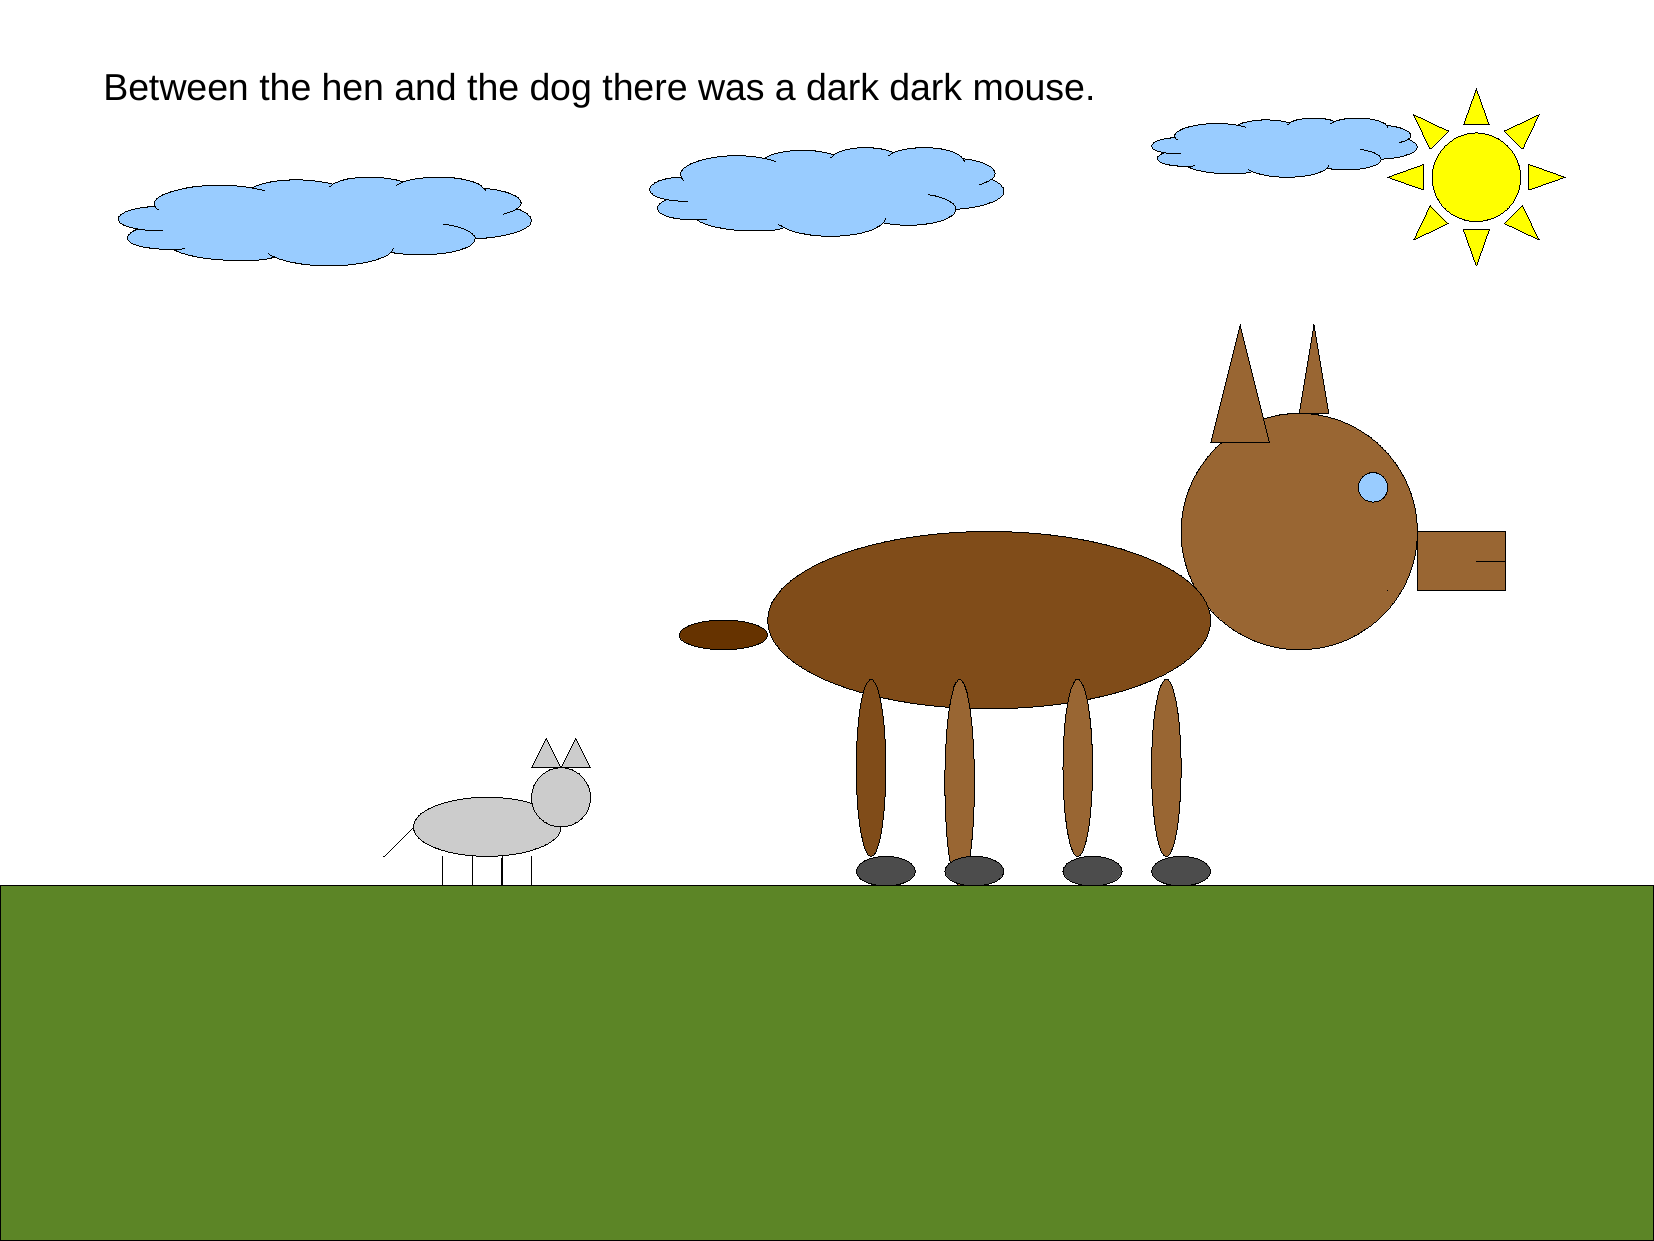

Between the hen and the dog there was a dark dark mouse.